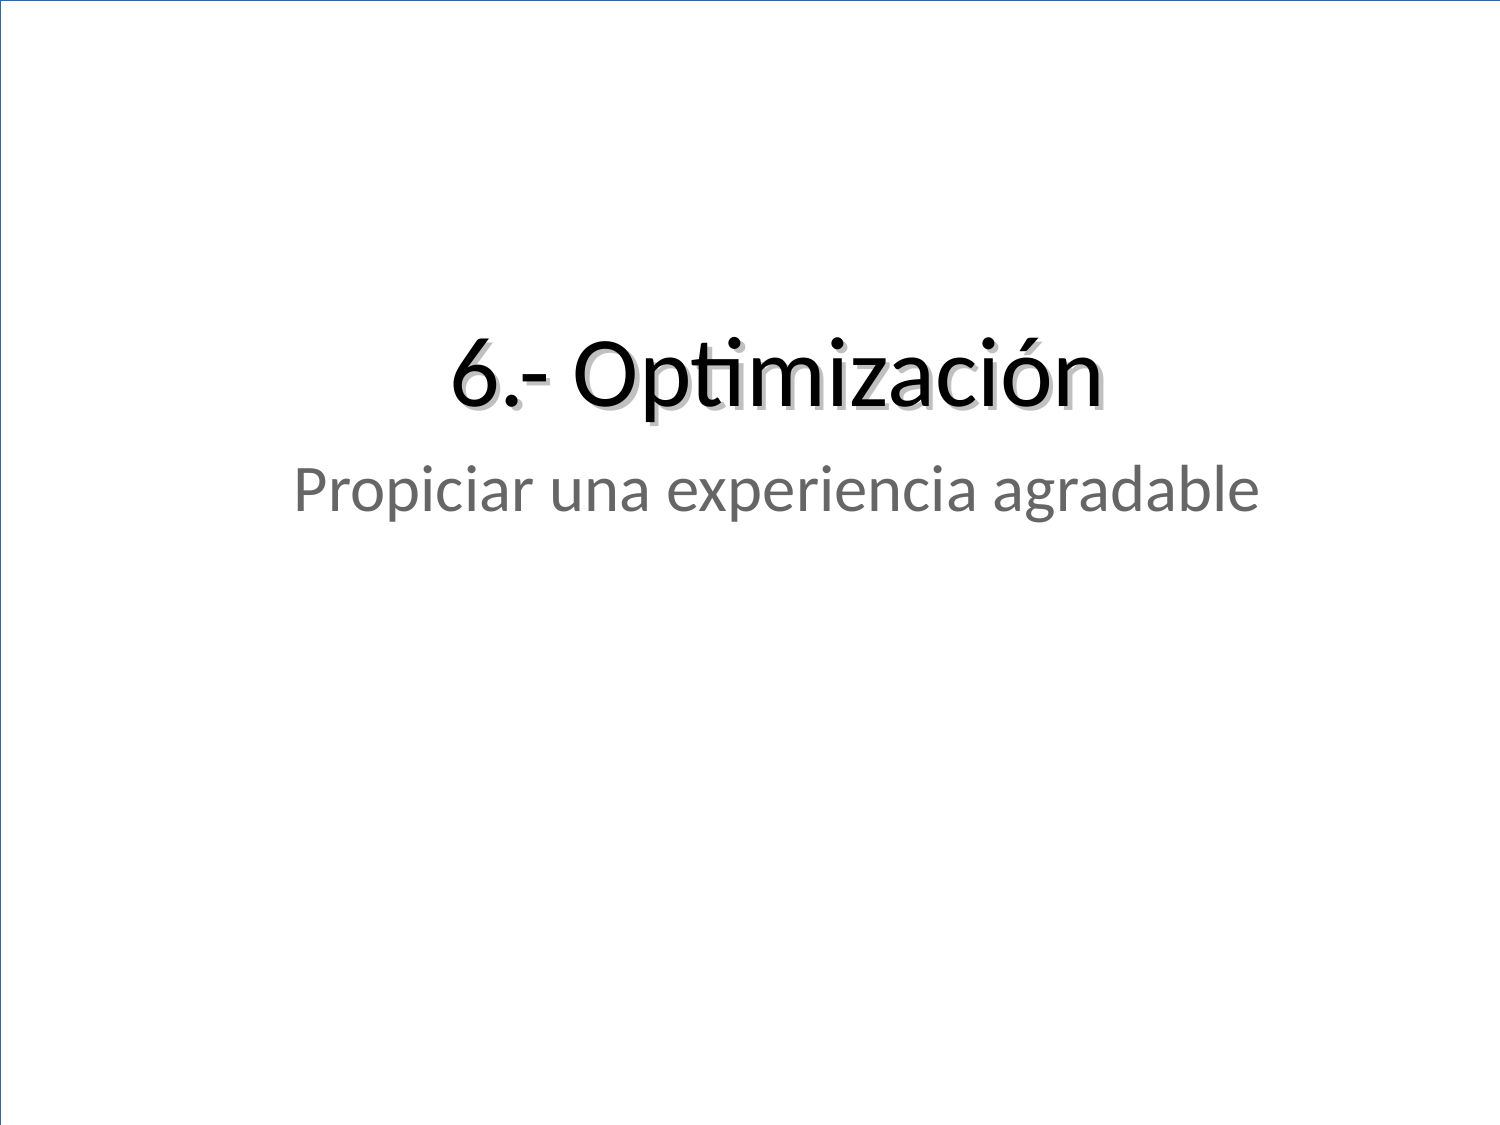

# 6.- Optimización
Propiciar una experiencia agradable